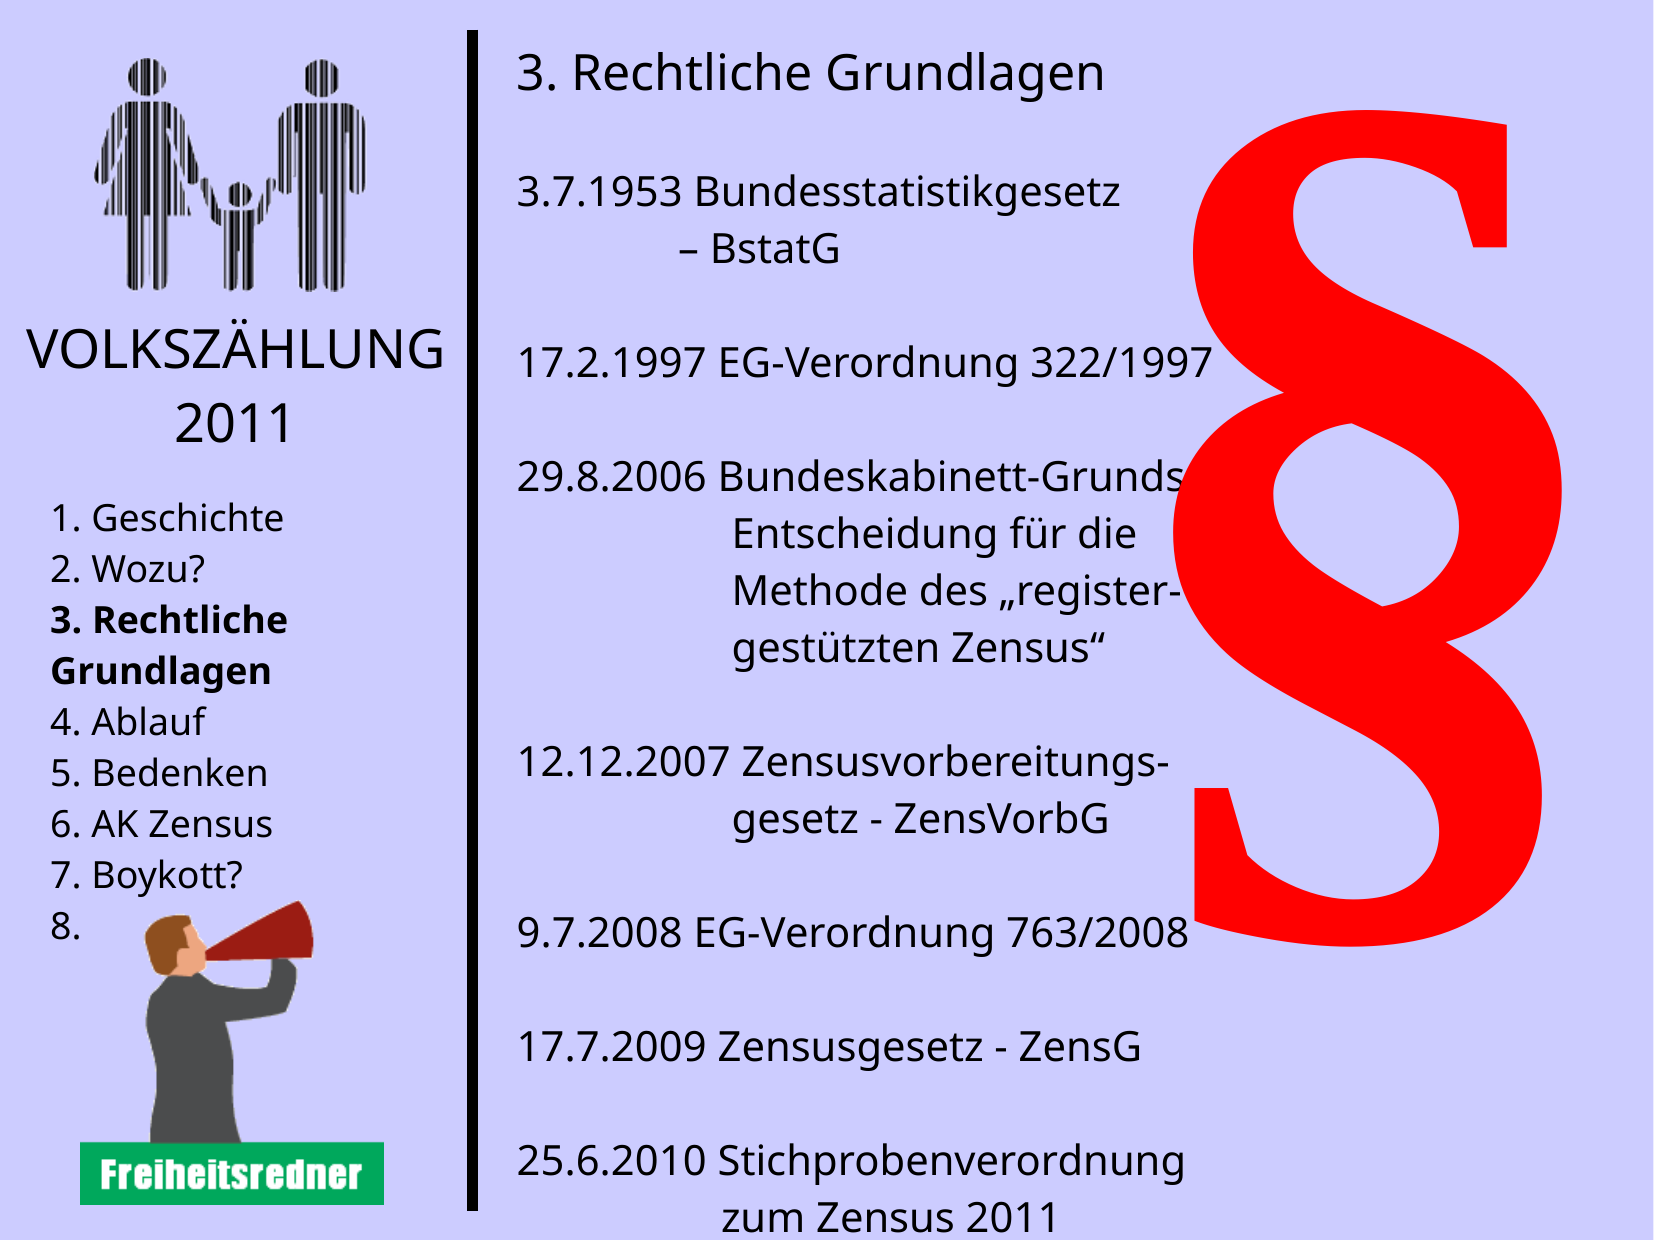

§
3. Rechtliche Grundlagen
3.7.1953 Bundesstatistikgesetz
 – BstatG
17.2.1997 EG-Verordnung 322/1997
29.8.2006 Bundeskabinett-Grundsatz-
 Entscheidung für die
 Methode des „register-
 gestützten Zensus“
12.12.2007 Zensusvorbereitungs-
 gesetz - ZensVorbG
9.7.2008 EG-Verordnung 763/2008
17.7.2009 Zensusgesetz - ZensG
25.6.2010 Stichprobenverordnung
 zum Zensus 2011
VOLKSZÄHLUNG
2011
1. Geschichte
2. Wozu?
3. Rechtliche Grundlagen
4. Ablauf
5. Bedenken
6. AK Zensus
7. Boykott?
8. Ausblick